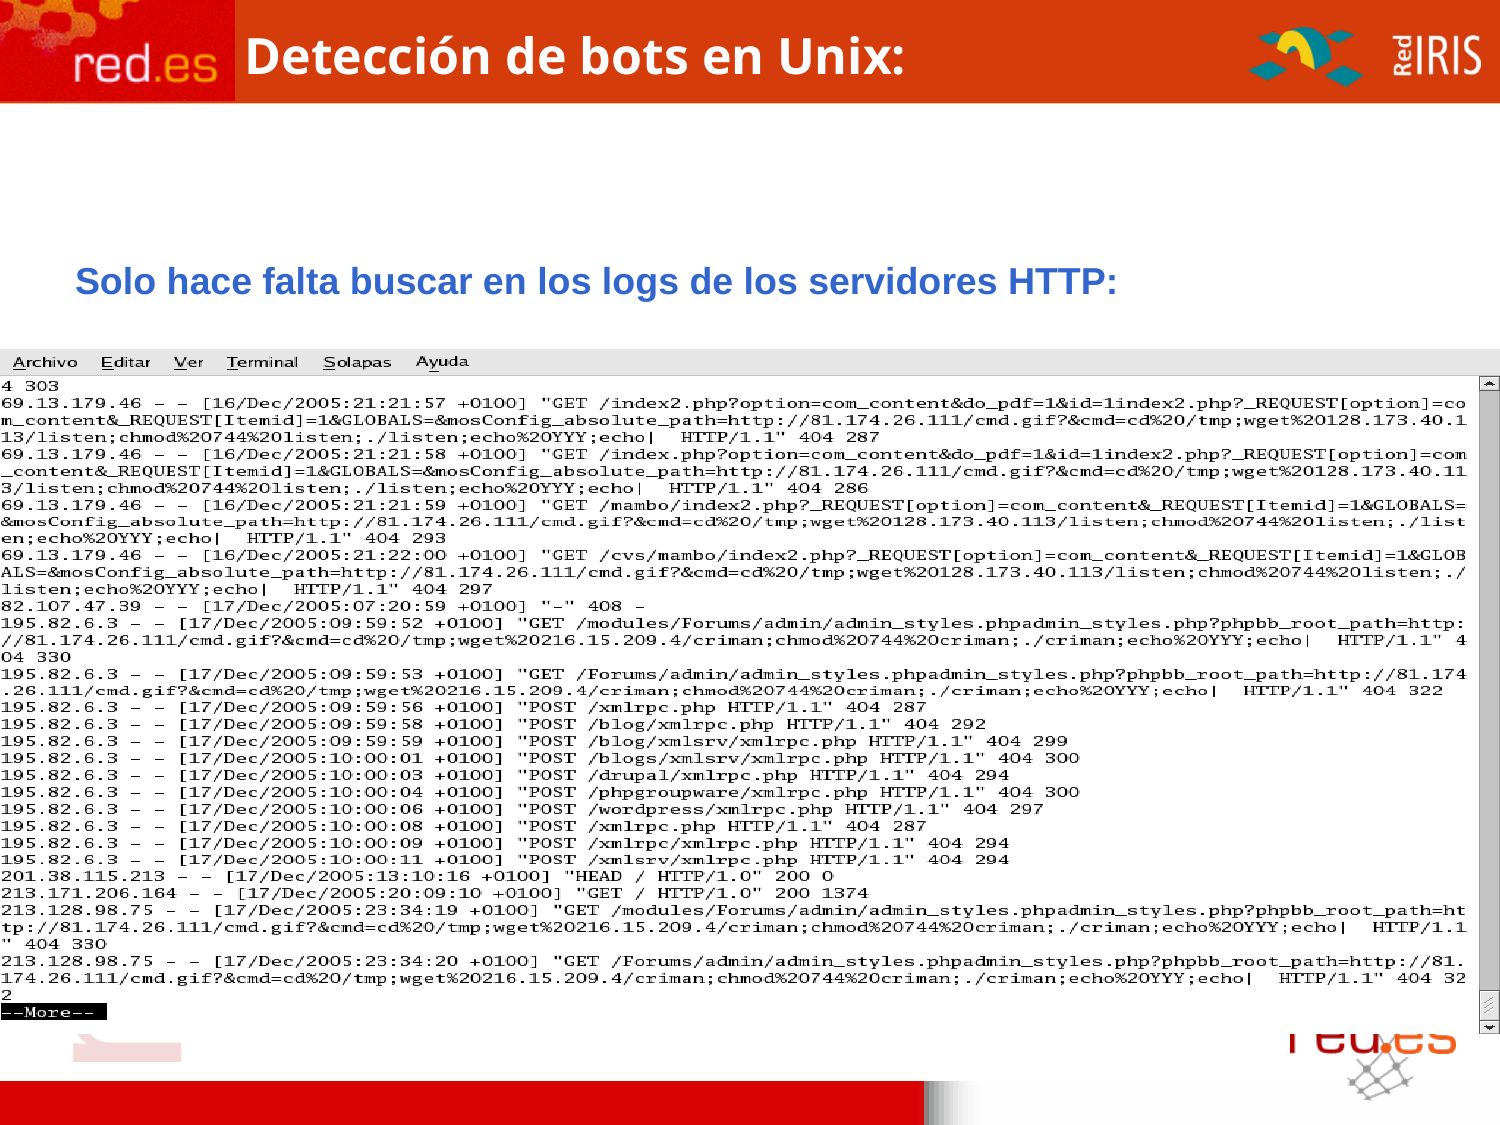

# Detección de bots en Unix:
Solo hace falta buscar en los logs de los servidores HTTP: